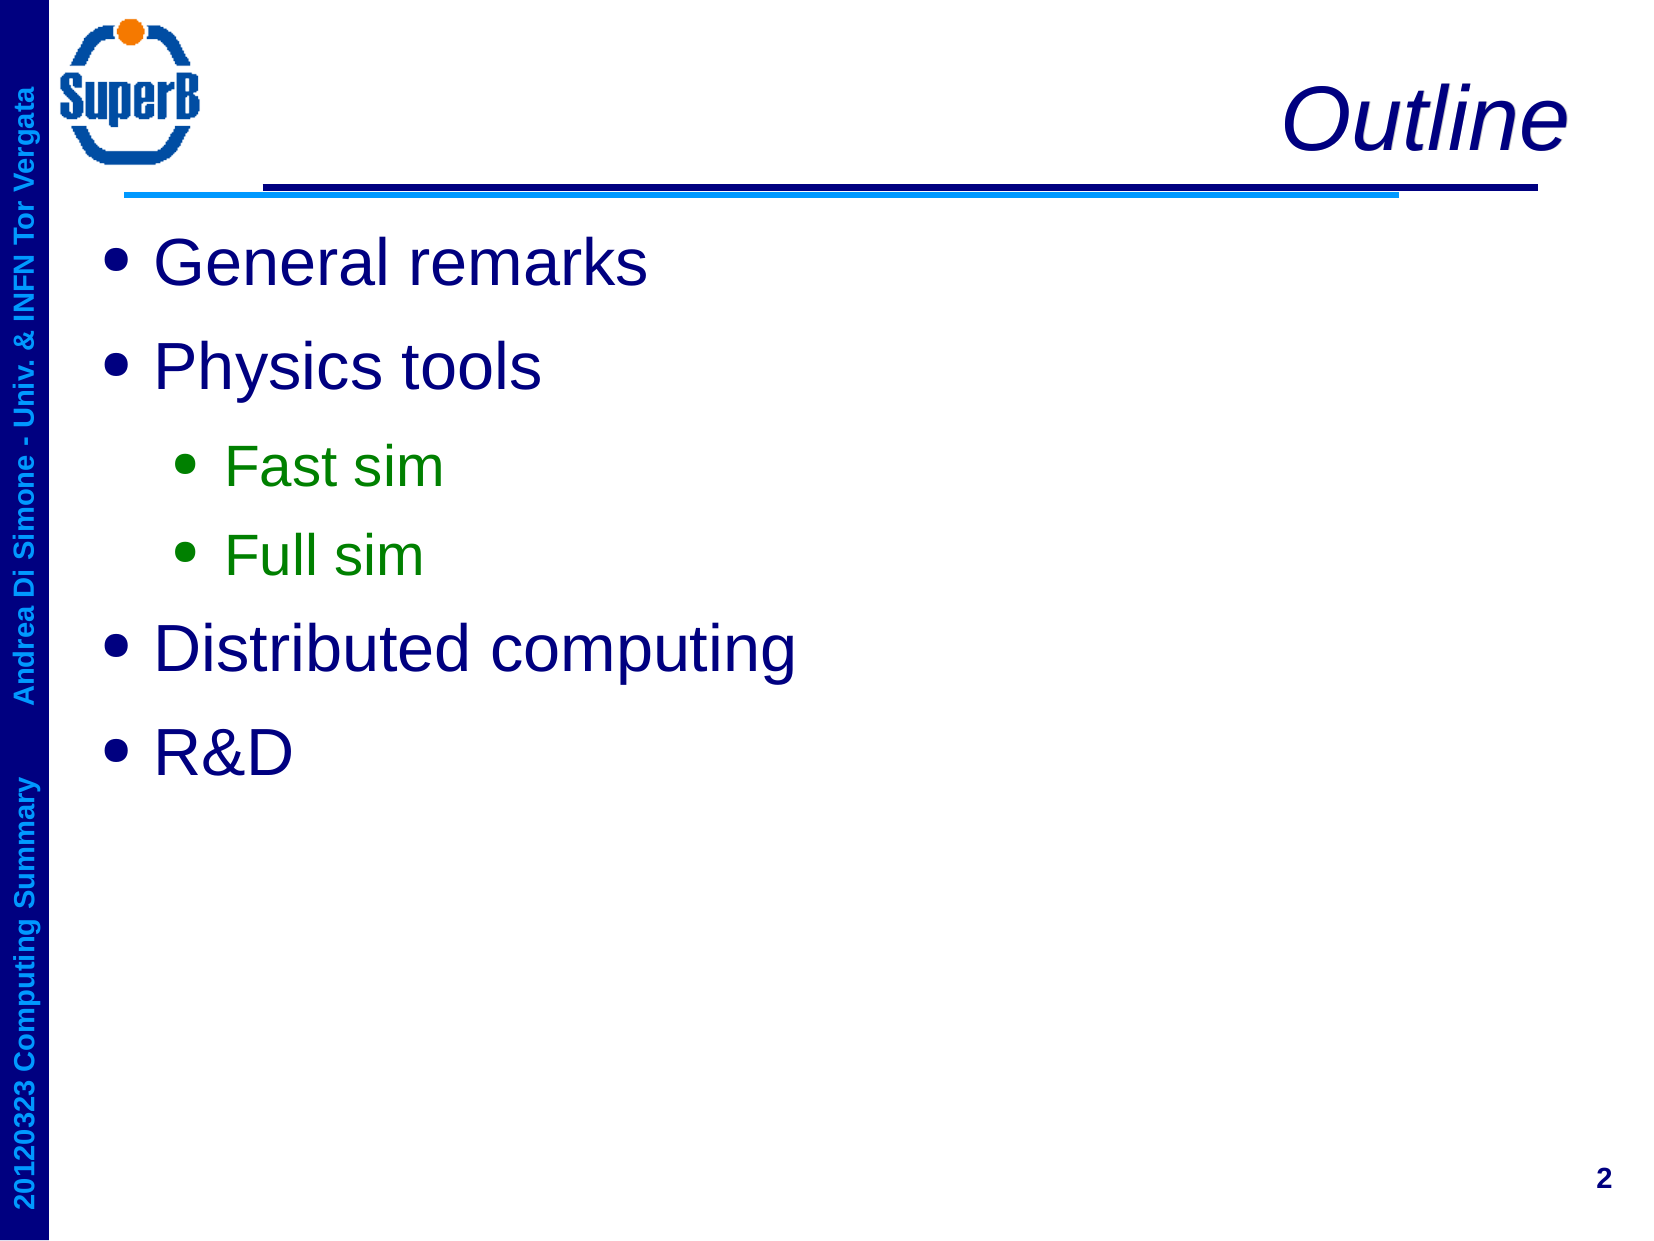

# Outline
General remarks
Physics tools
Fast sim
Full sim
Distributed computing
R&D
Andrea Di Simone - Univ. & INFN Tor Vergata
20120323 Computing Summary
2